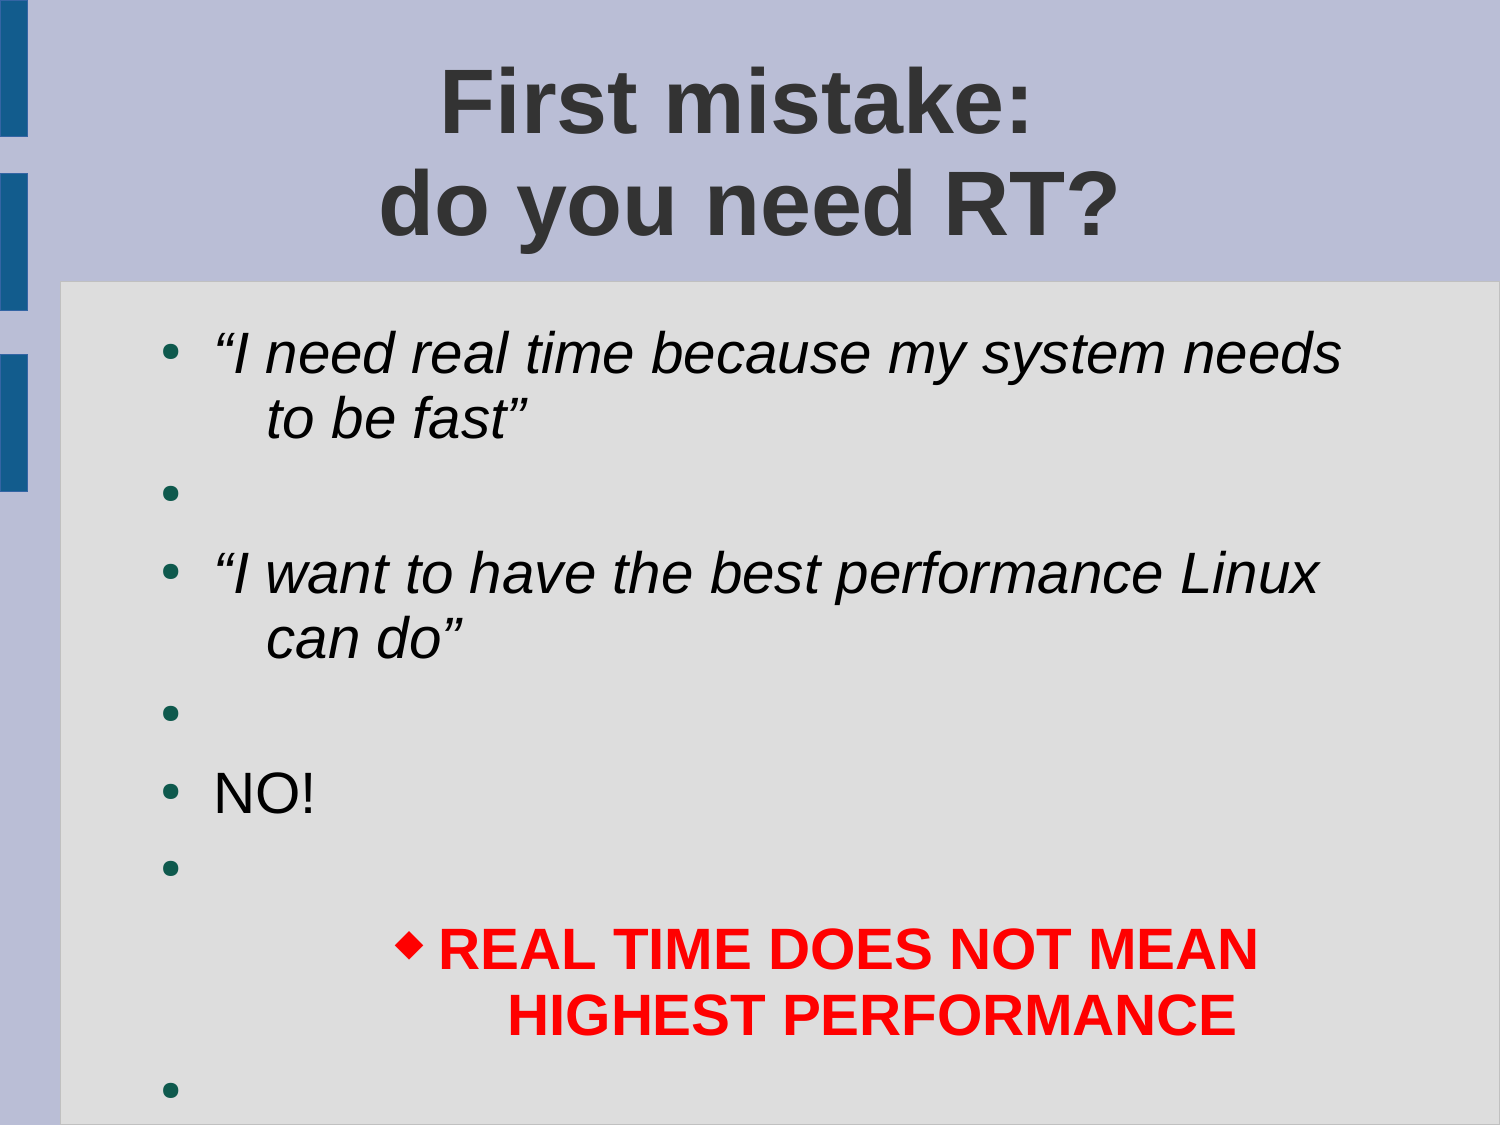

First mistake:
do you need RT?
# “I need real time because my system needs to be fast”
“I want to have the best performance Linux can do”
NO!
REAL TIME DOES NOT MEAN HIGHEST PERFORMANCE